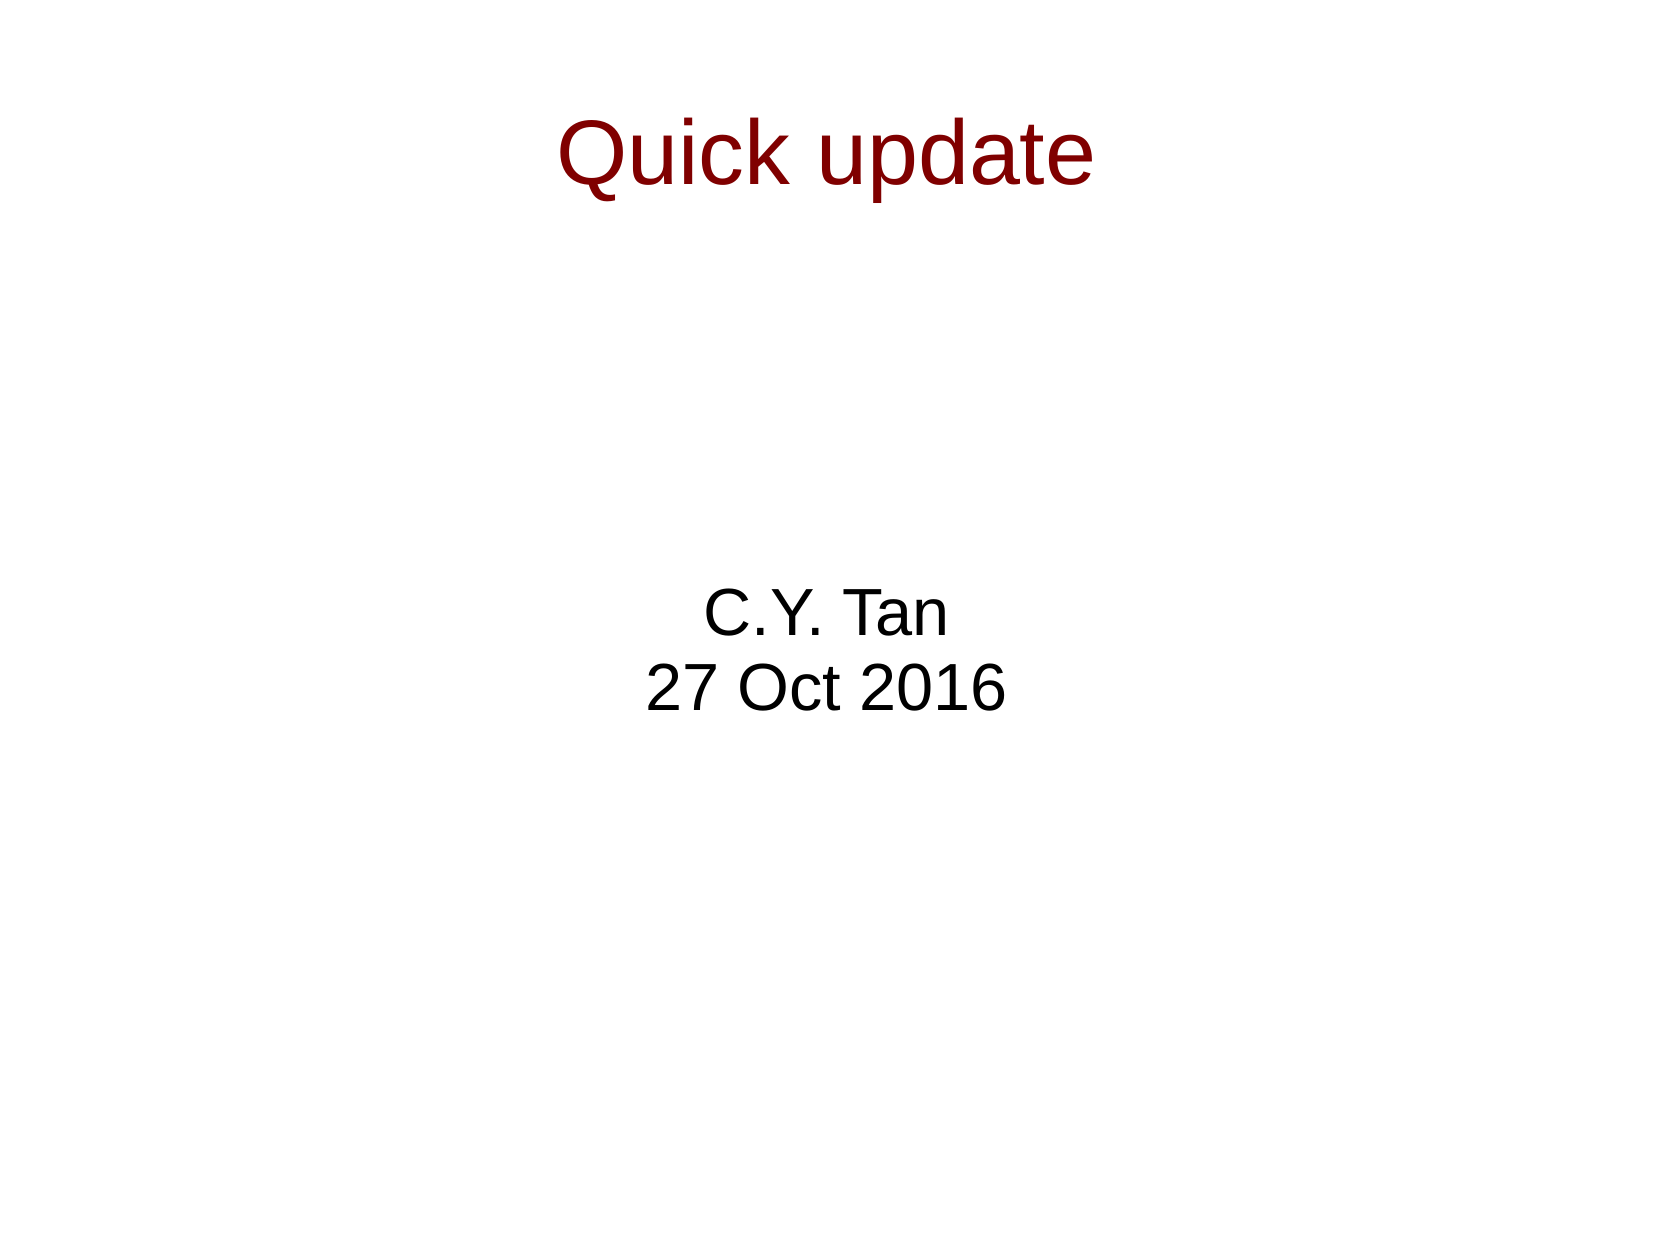

# Quick update
C.Y. Tan
27 Oct 2016